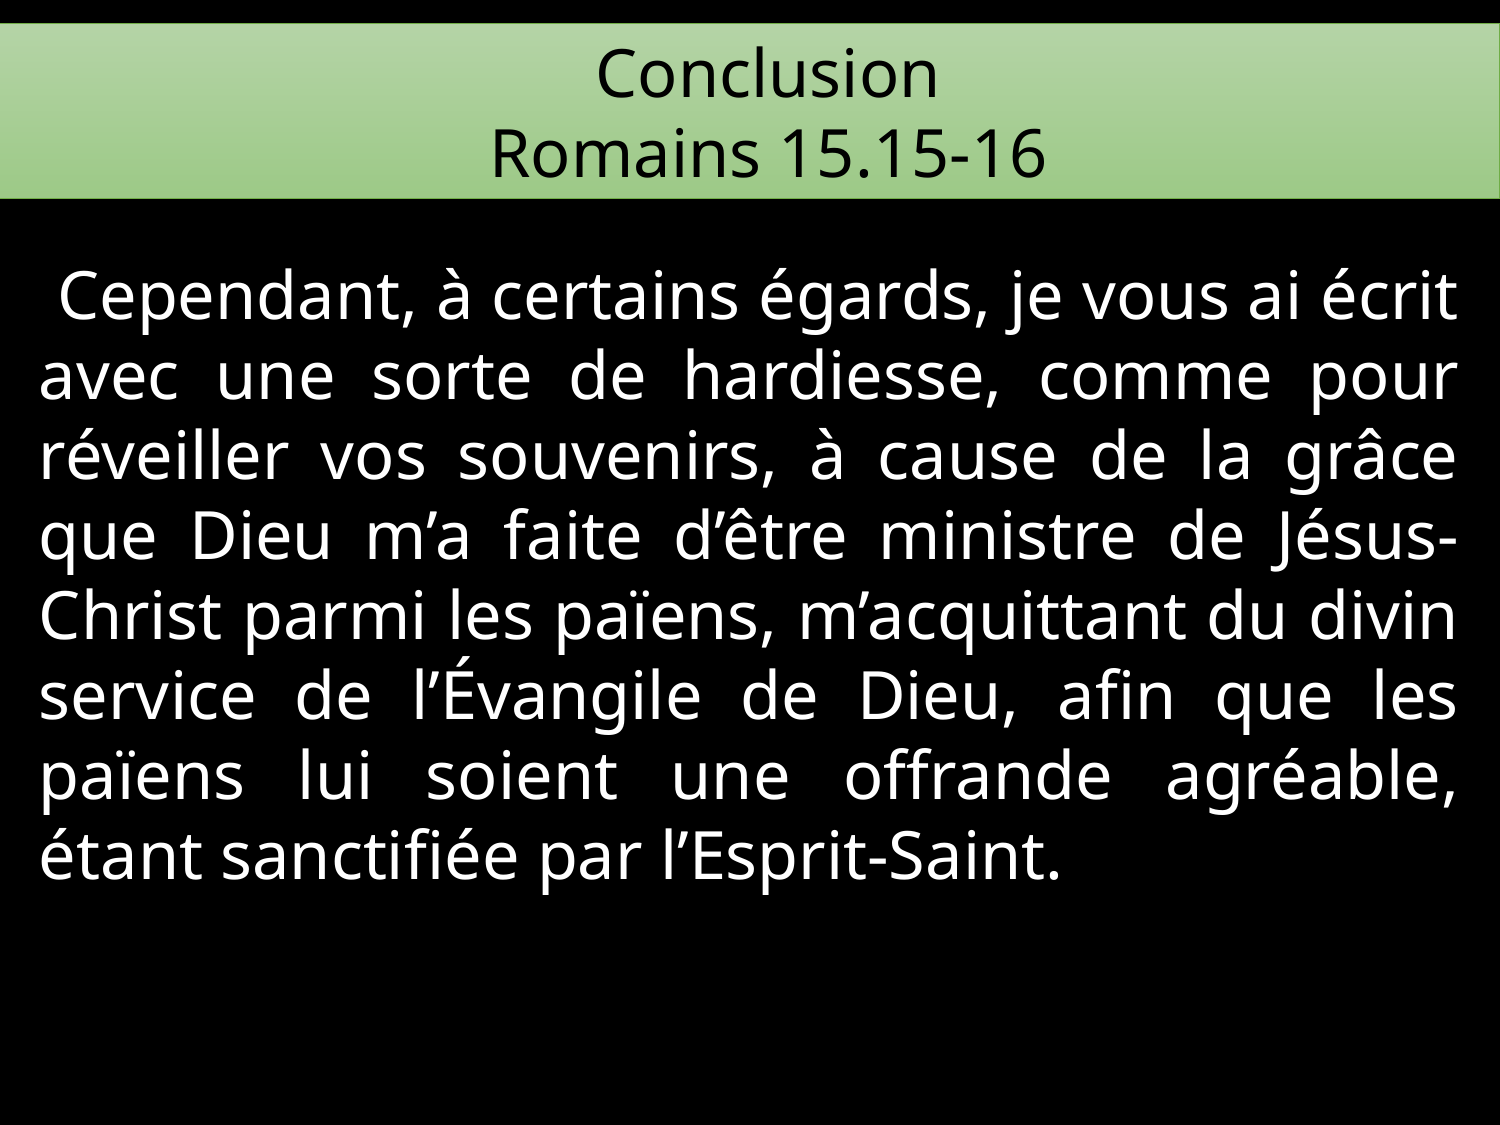

Conclusion
Romains 15.15-16
 Cependant, à certains égards, je vous ai écrit avec une sorte de hardiesse, comme pour réveiller vos souvenirs, à cause de la grâce que Dieu m’a faite d’être ministre de Jésus-Christ parmi les païens, m’acquittant du divin service de l’Évangile de Dieu, afin que les païens lui soient une offrande agréable, étant sanctifiée par l’Esprit-Saint.